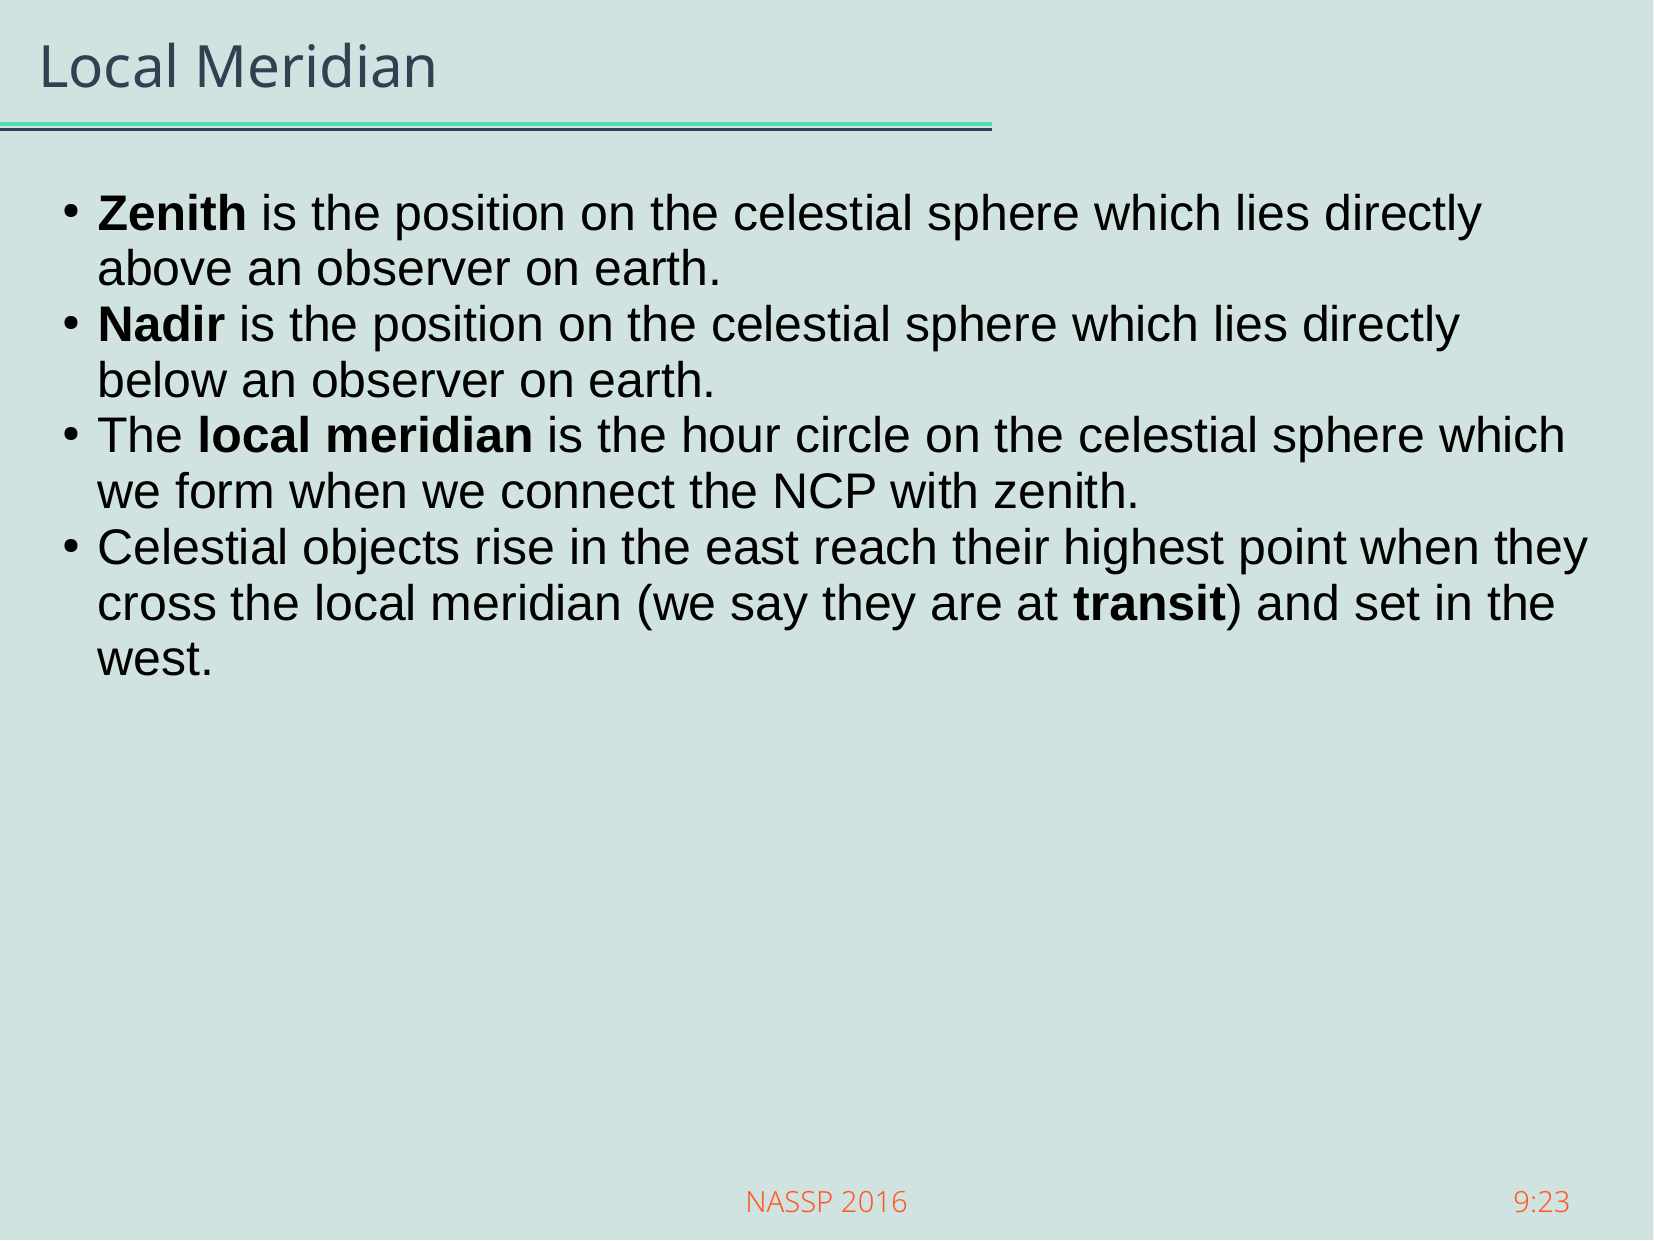

Local Meridian
Zenith is the position on the celestial sphere which lies directly above an observer on earth.
Nadir is the position on the celestial sphere which lies directly below an observer on earth.
The local meridian is the hour circle on the celestial sphere which we form when we connect the NCP with zenith.
Celestial objects rise in the east reach their highest point when they cross the local meridian (we say they are at transit) and set in the west.
NASSP 2016
9